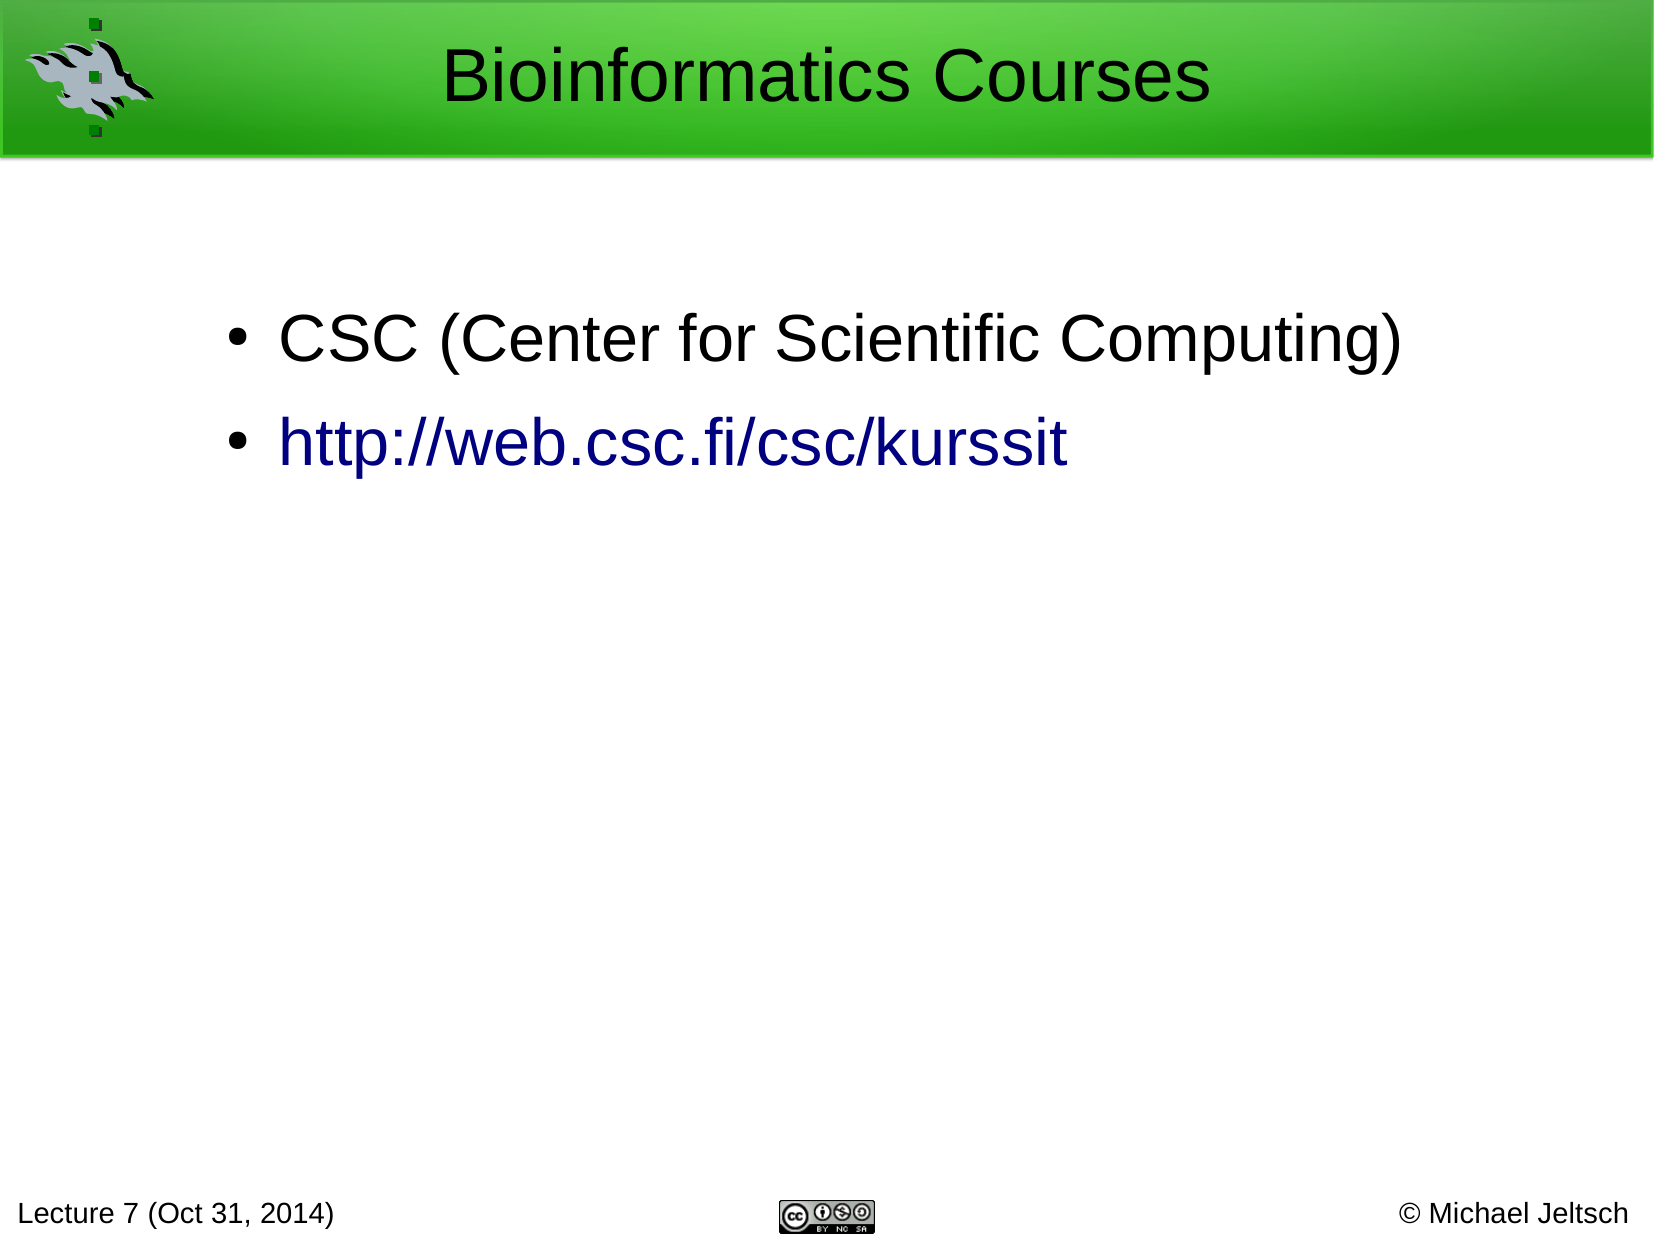

# Bioinformatics Courses
CSC (Center for Scientific Computing)
http://web.csc.fi/csc/kurssit